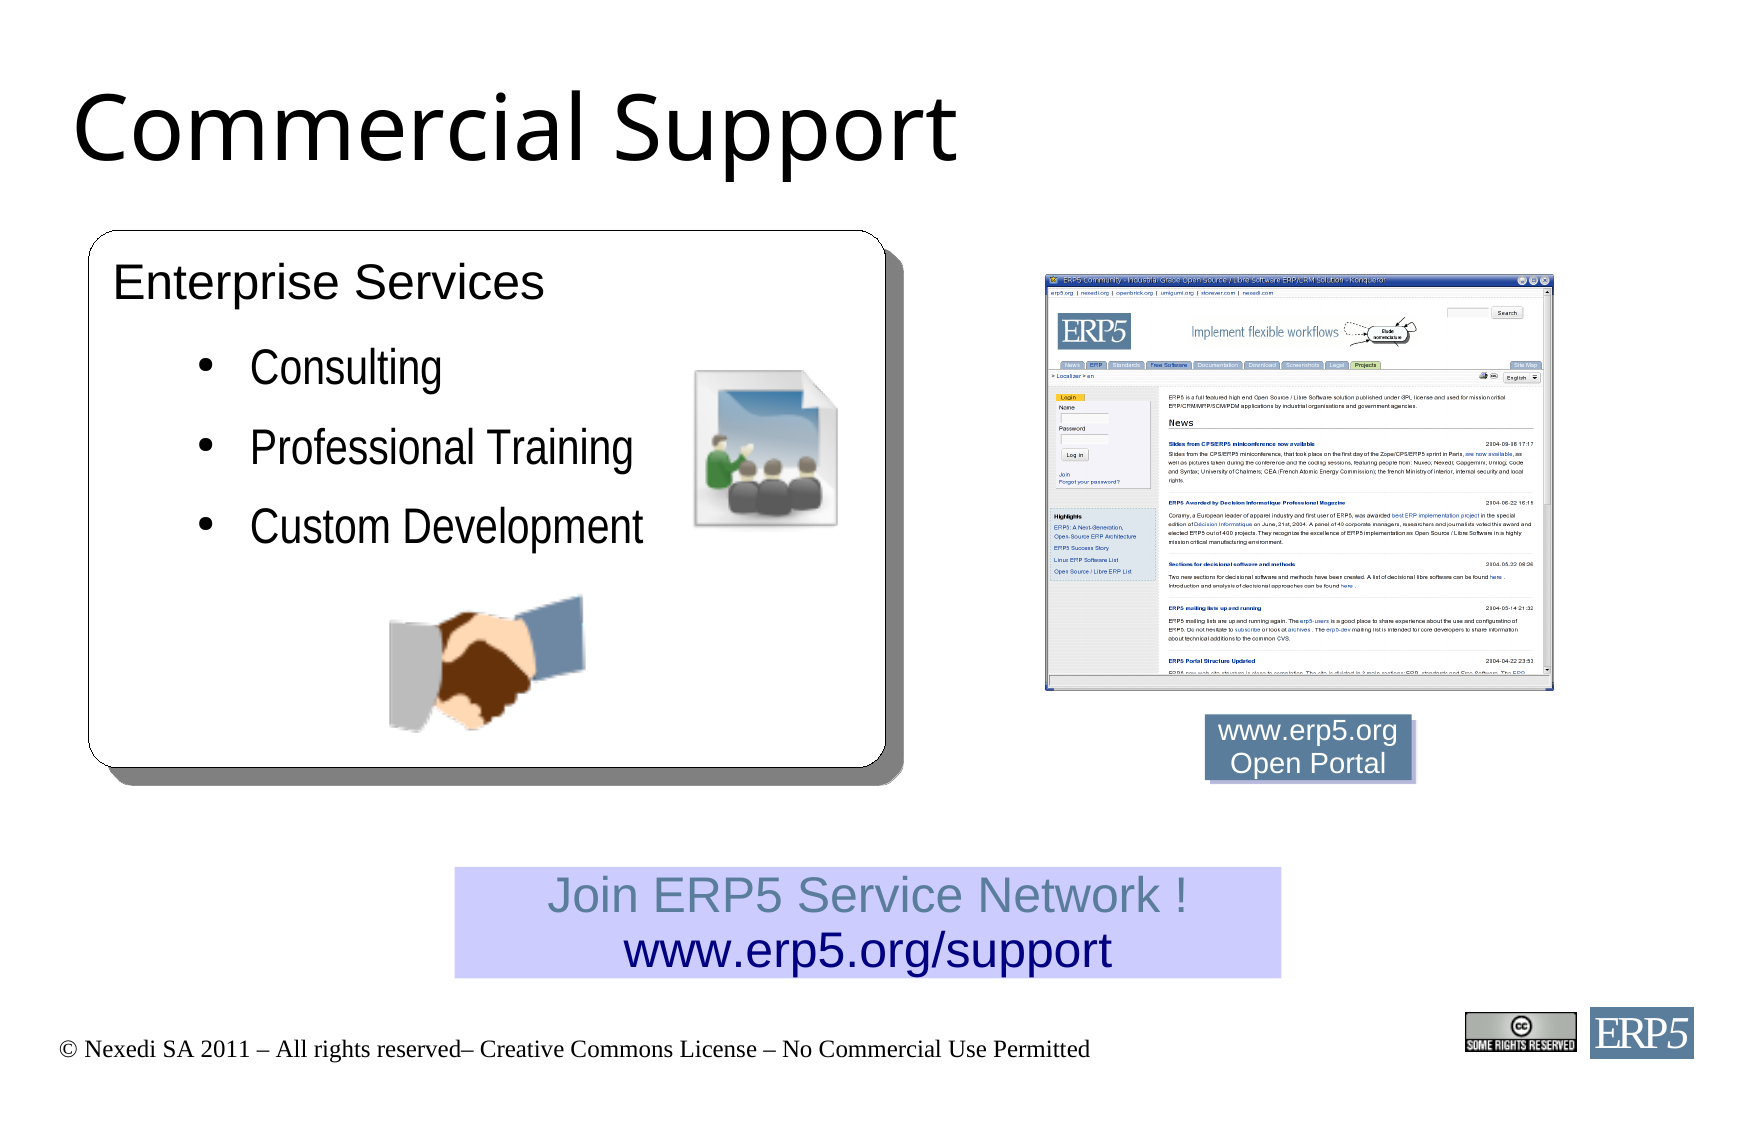

# Commercial Support
Enterprise Services
Consulting
Professional Training
Custom Development
www.erp5.org Open Portal
Join ERP5 Service Network !
www.erp5.org/support